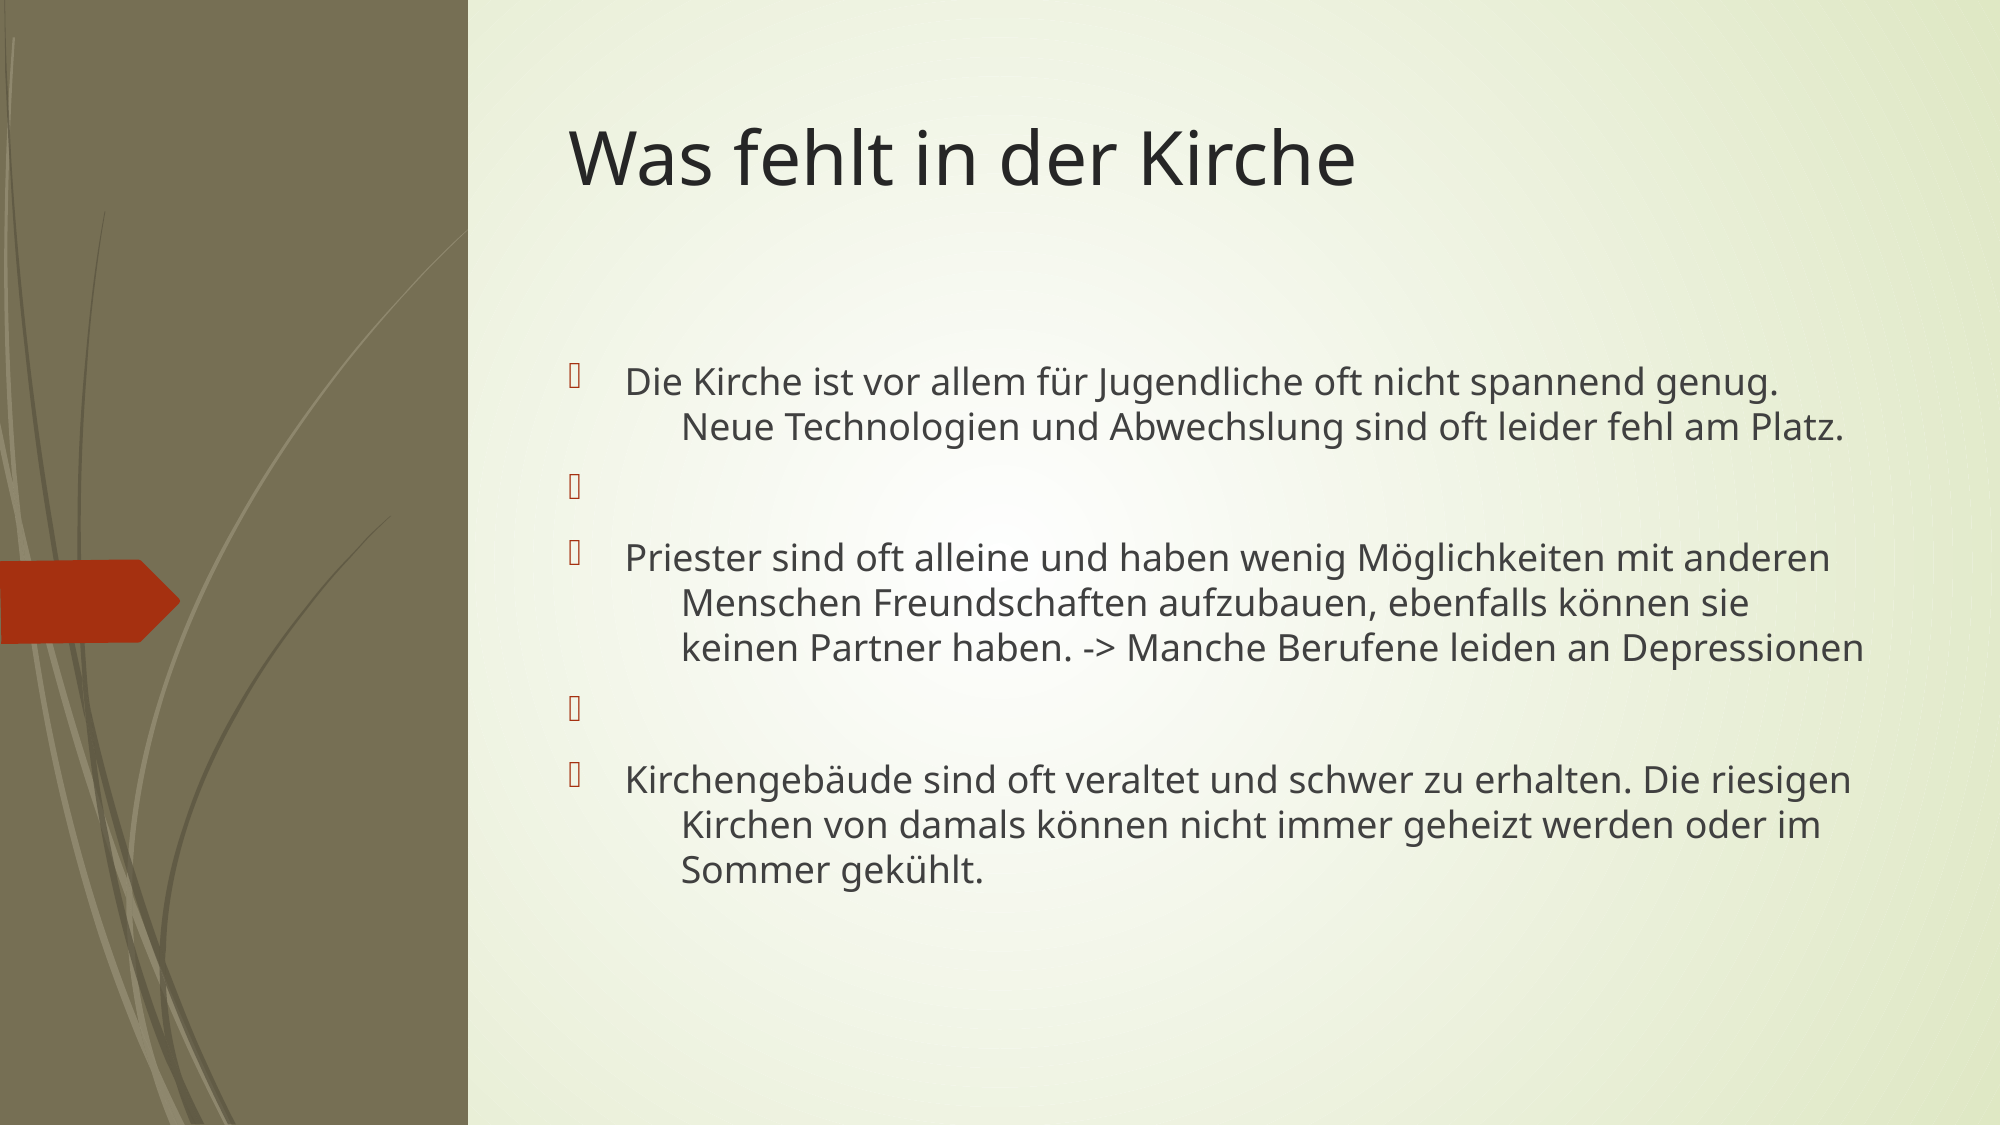

# Was fehlt in der Kirche
Die Kirche ist vor allem für Jugendliche oft nicht spannend genug. Neue Technologien und Abwechslung sind oft leider fehl am Platz.
Priester sind oft alleine und haben wenig Möglichkeiten mit anderen Menschen Freundschaften aufzubauen, ebenfalls können sie keinen Partner haben. -> Manche Berufene leiden an Depressionen
Kirchengebäude sind oft veraltet und schwer zu erhalten. Die riesigen Kirchen von damals können nicht immer geheizt werden oder im Sommer gekühlt.